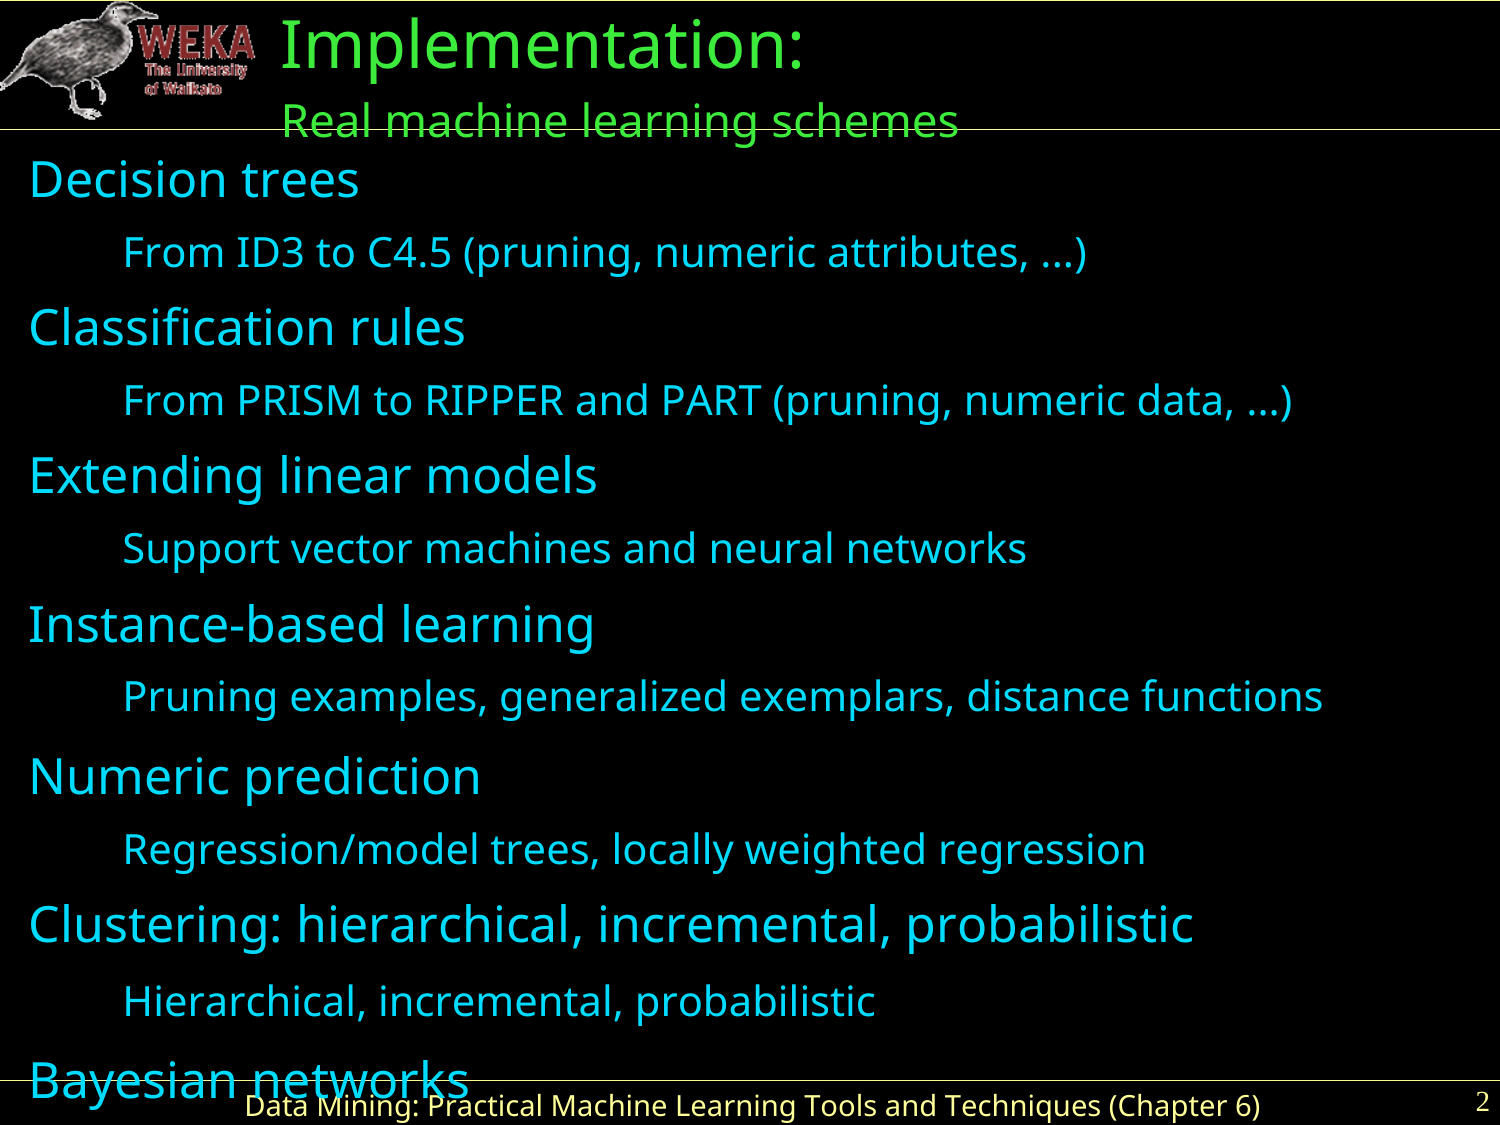

# Implementation: Real machine learning schemes
Decision trees
From ID3 to C4.5 (pruning, numeric attributes, ...)
Classification rules
From PRISM to RIPPER and PART (pruning, numeric data, ...)
Extending linear models
Support vector machines and neural networks
Instance-based learning
Pruning examples, generalized exemplars, distance functions
Numeric prediction
Regression/model trees, locally weighted regression
Clustering: hierarchical, incremental, probabilistic
Hierarchical, incremental, probabilistic
Bayesian networks
Learning and prediction, fast data structures for learning
Data Mining: Practical Machine Learning Tools and Techniques (Chapter 6)
2